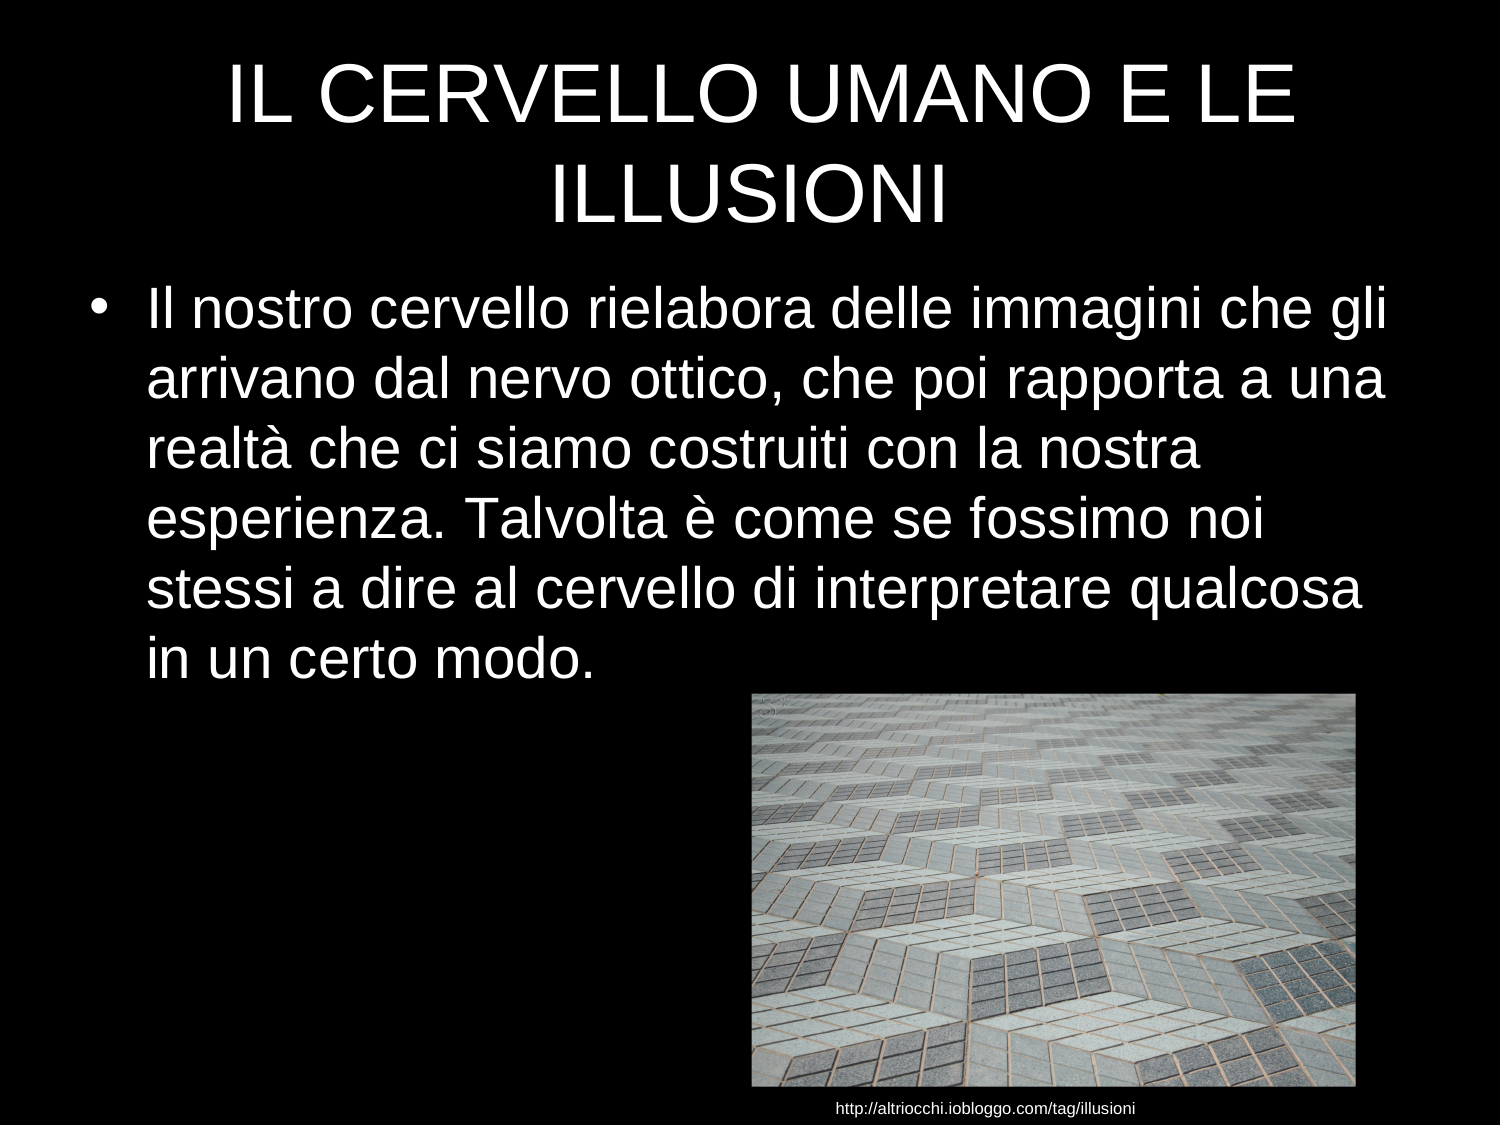

# IL CERVELLO UMANO E LE ILLUSIONI
Il nostro cervello rielabora delle immagini che gli arrivano dal nervo ottico, che poi rapporta a una realtà che ci siamo costruiti con la nostra esperienza. Talvolta è come se fossimo noi stessi a dire al cervello di interpretare qualcosa in un certo modo.
http://altriocchi.iobloggo.com/tag/illusioni